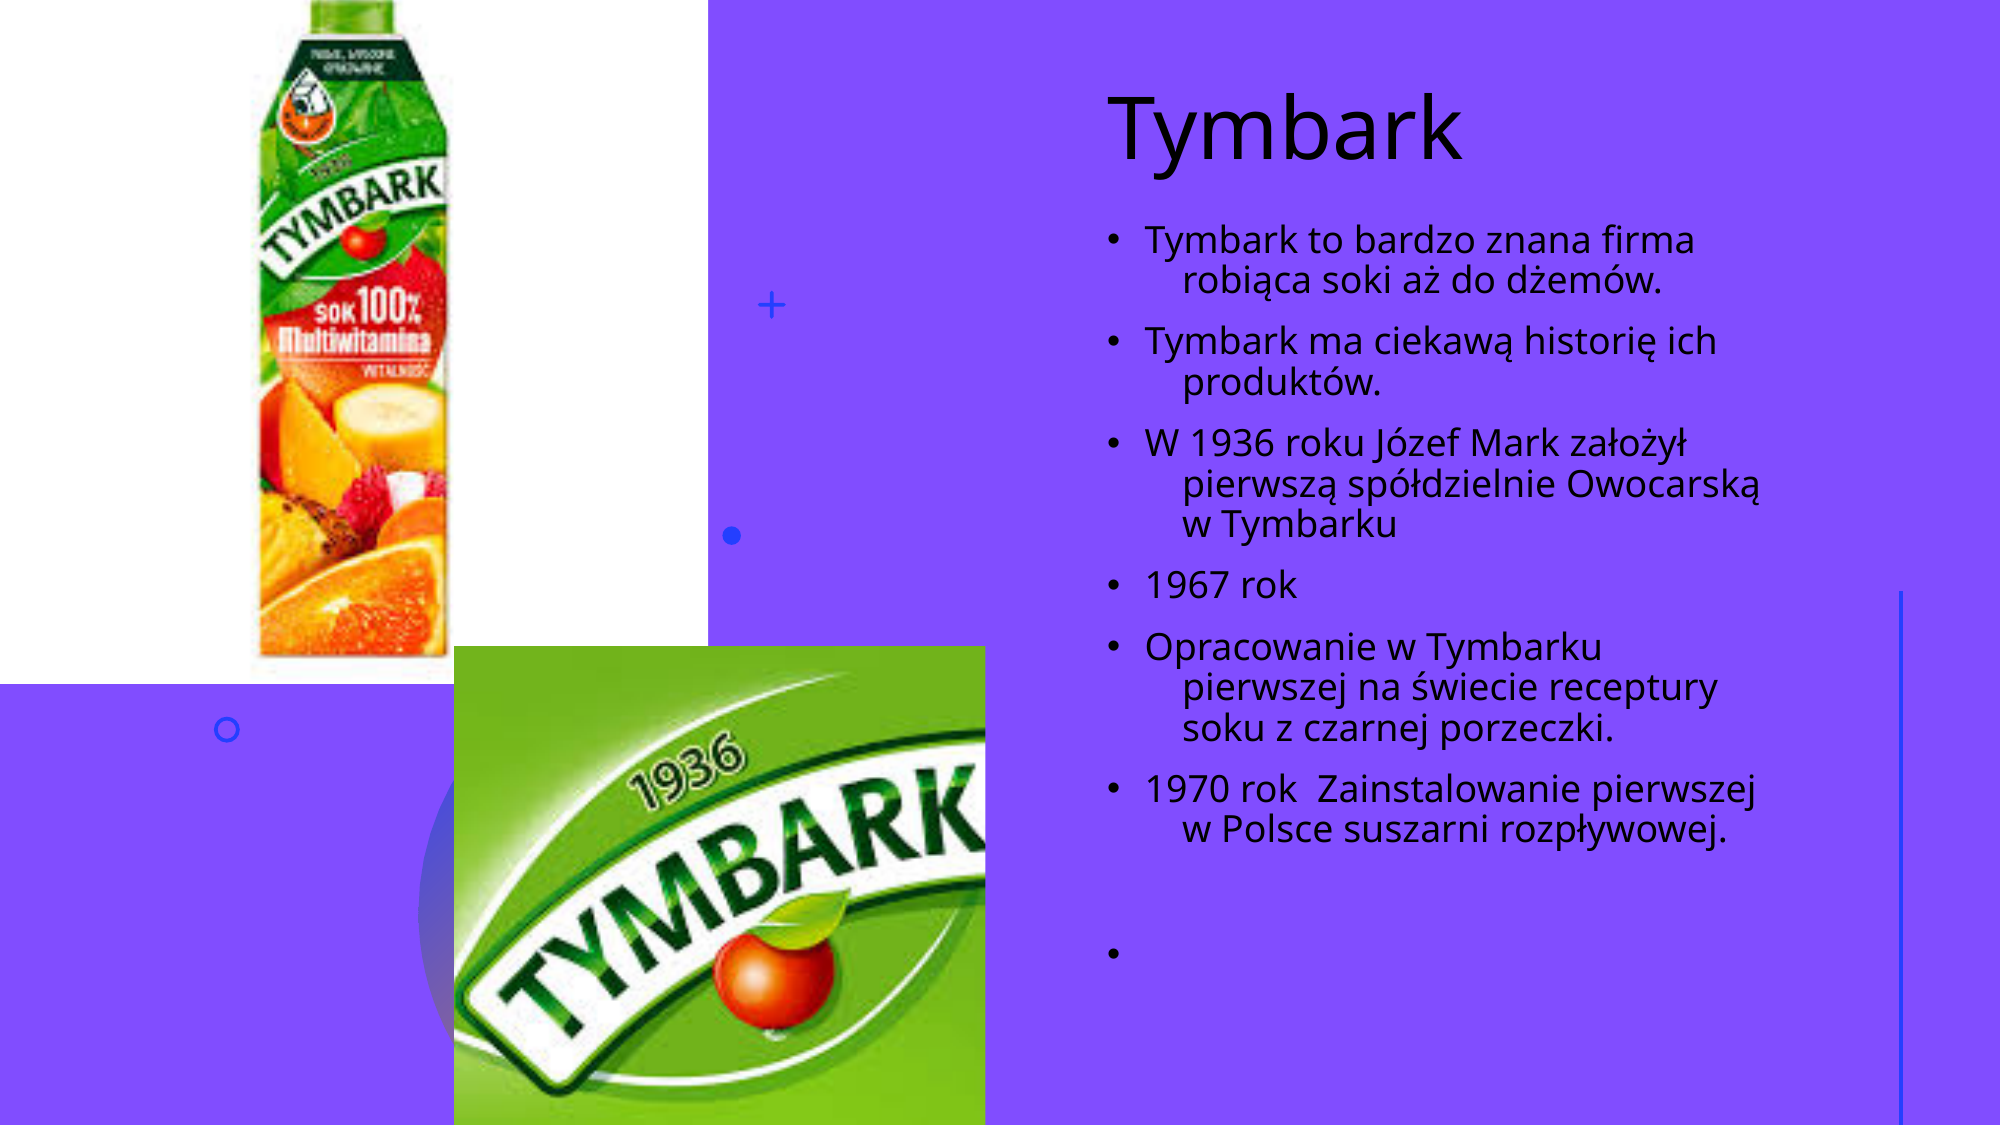

# Tymbark
Tymbark to bardzo znana firma robiąca soki aż do dżemów.
Tymbark ma ciekawą historię ich produktów.
W 1936 roku Józef Mark założył pierwszą spółdzielnie Owocarską w Tymbarku
1967 rok
Opracowanie w Tymbarku pierwszej na świecie receptury soku z czarnej porzeczki.
1970 rok  Zainstalowanie pierwszej w Polsce suszarni rozpływowej.